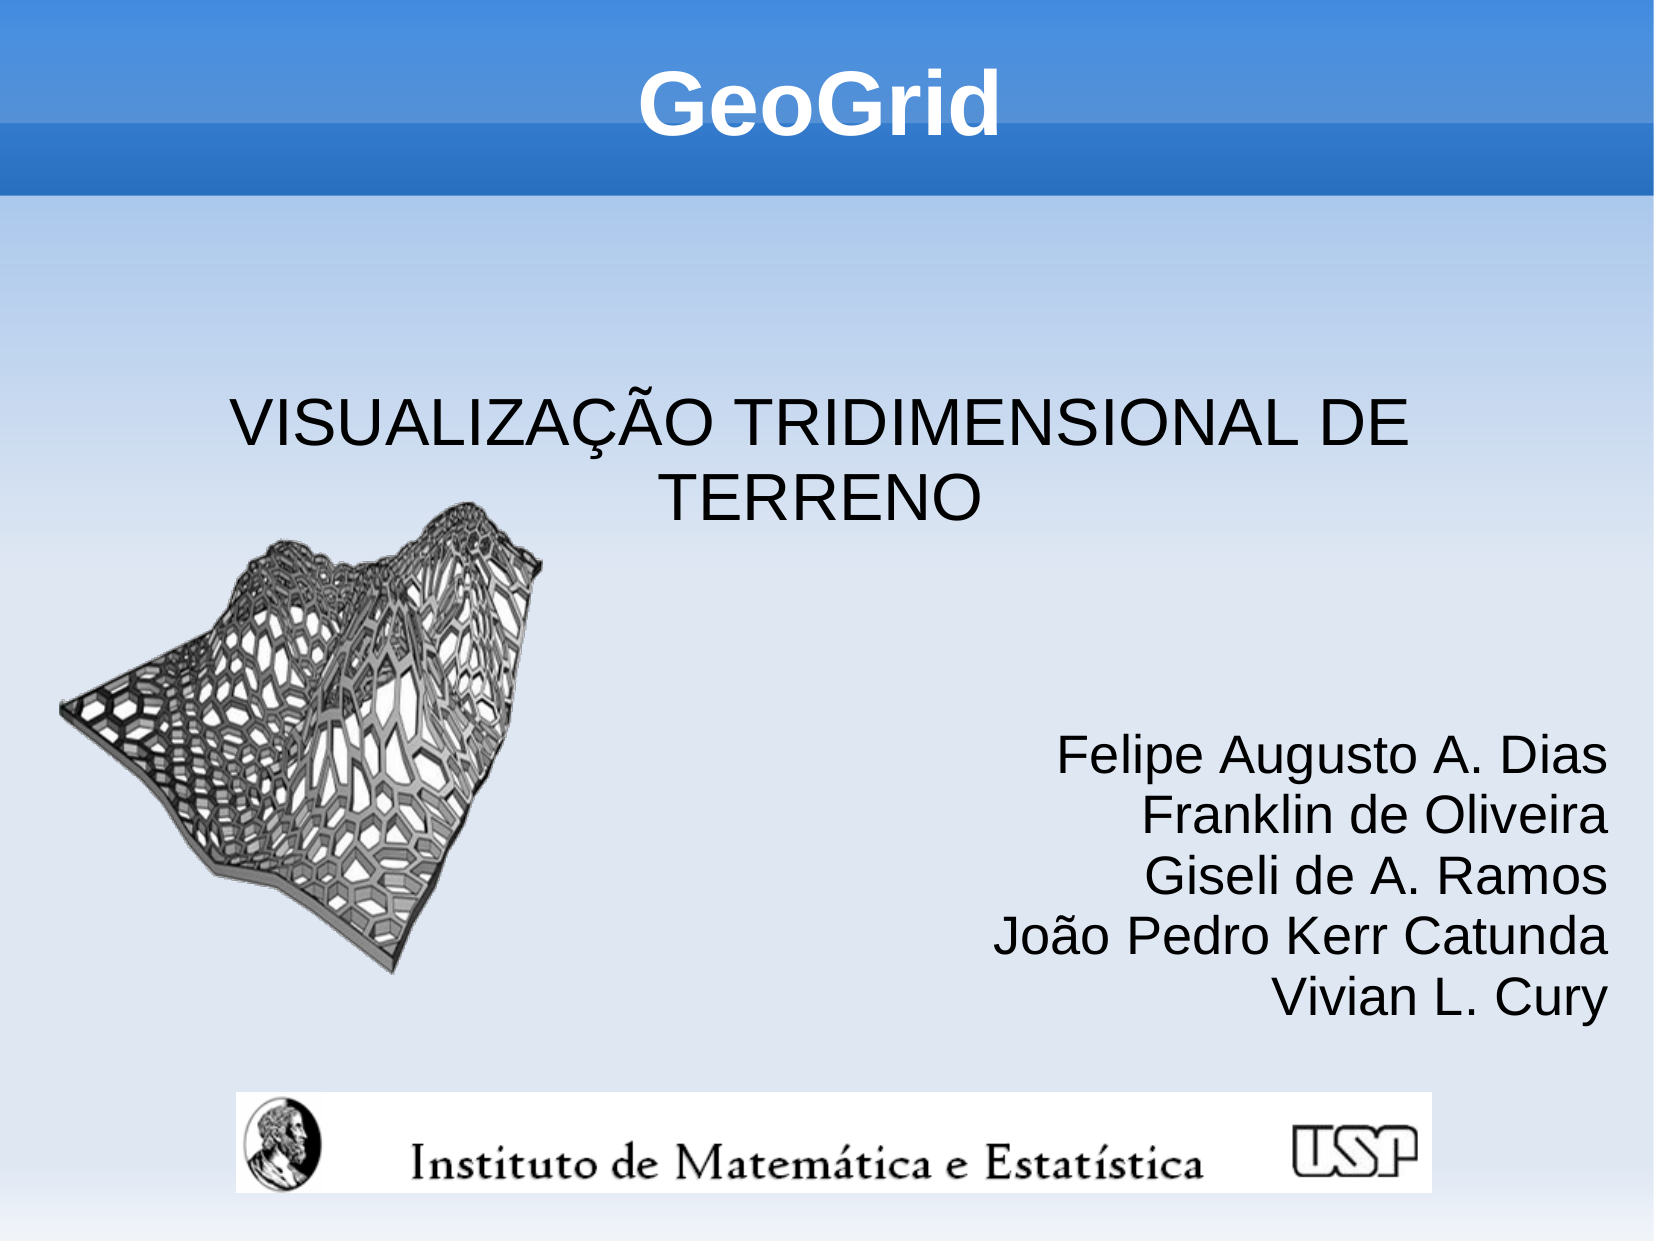

# GeoGrid
VISUALIZAÇÃO TRIDIMENSIONAL DE TERRENO
Felipe Augusto A. Dias
Franklin de Oliveira
Giseli de A. Ramos
João Pedro Kerr Catunda
Vivian L. Cury